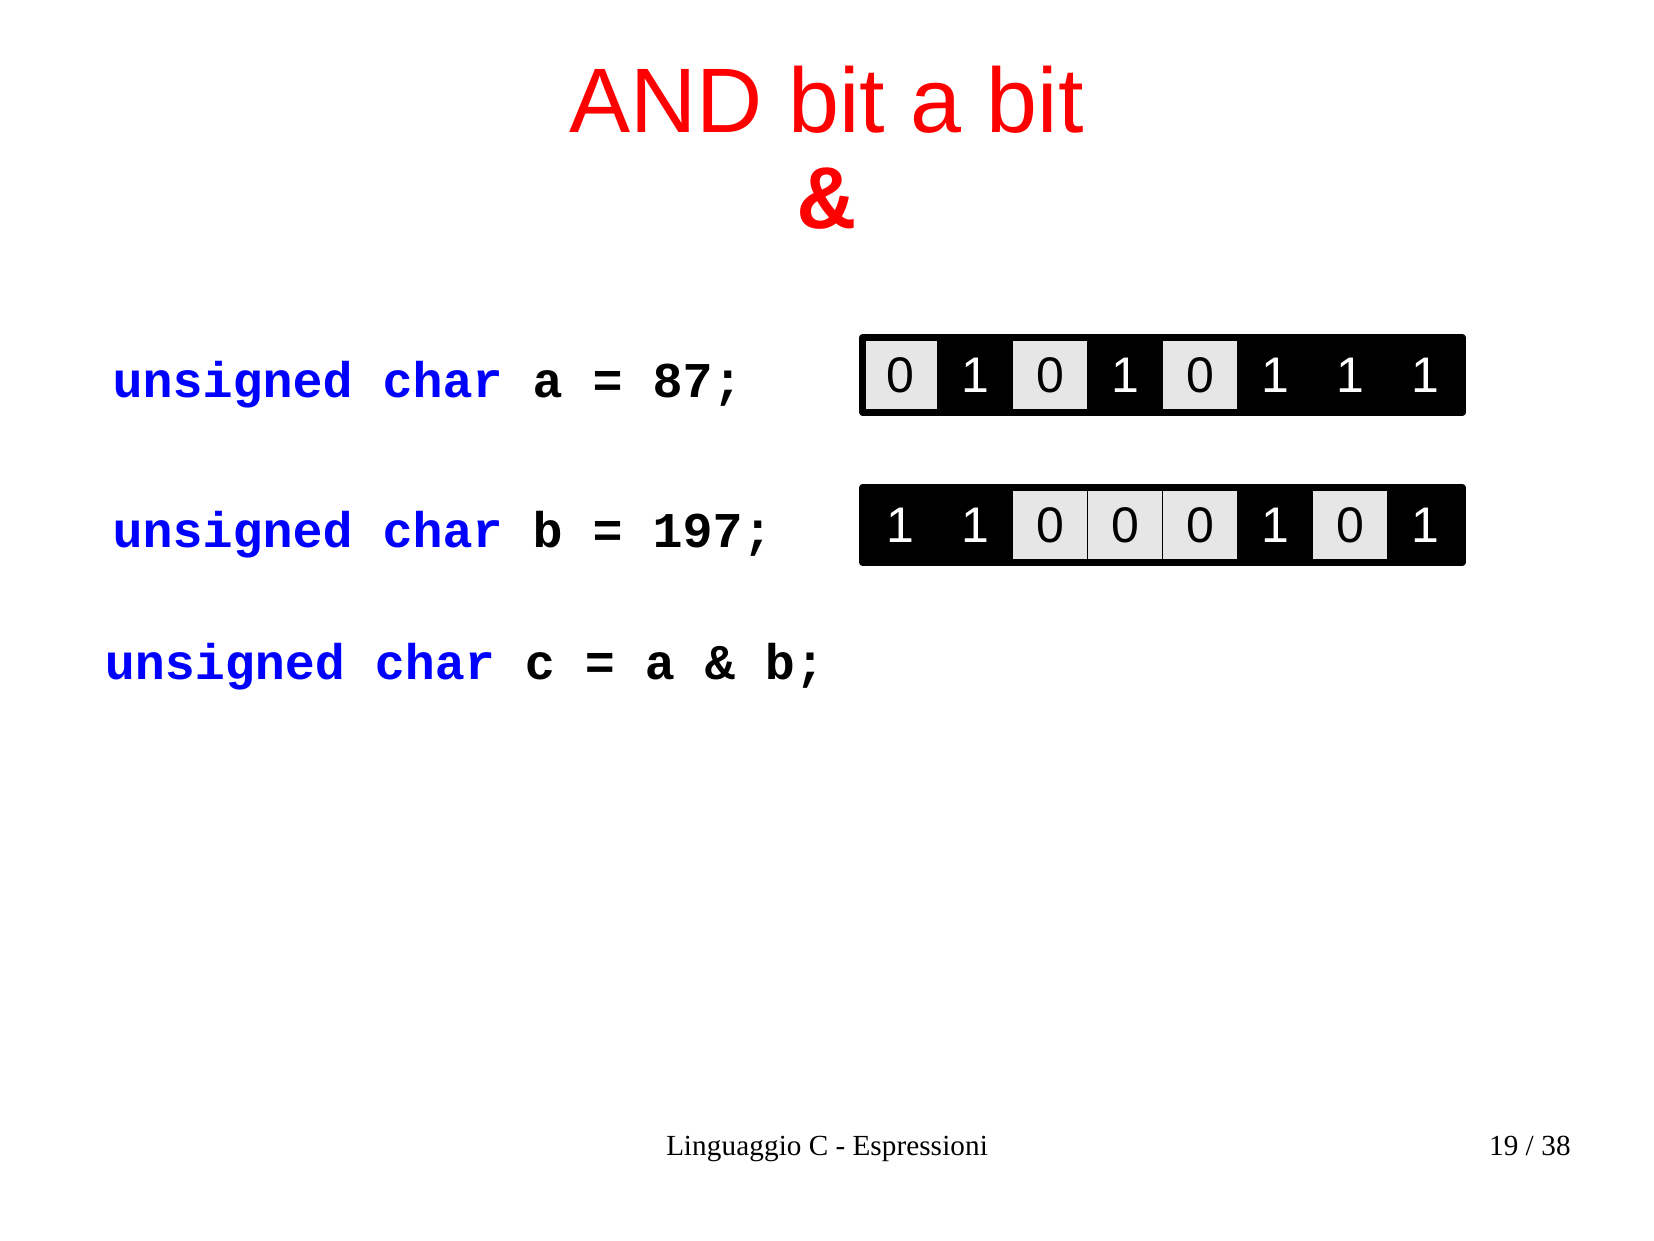

# AND bit a bit &
0
1
0
1
0
1
1
1
unsigned char a = 87;
1
1
0
0
0
1
0
1
unsigned char b = 197;
unsigned char c = a & b;
Linguaggio C - Espressioni
19